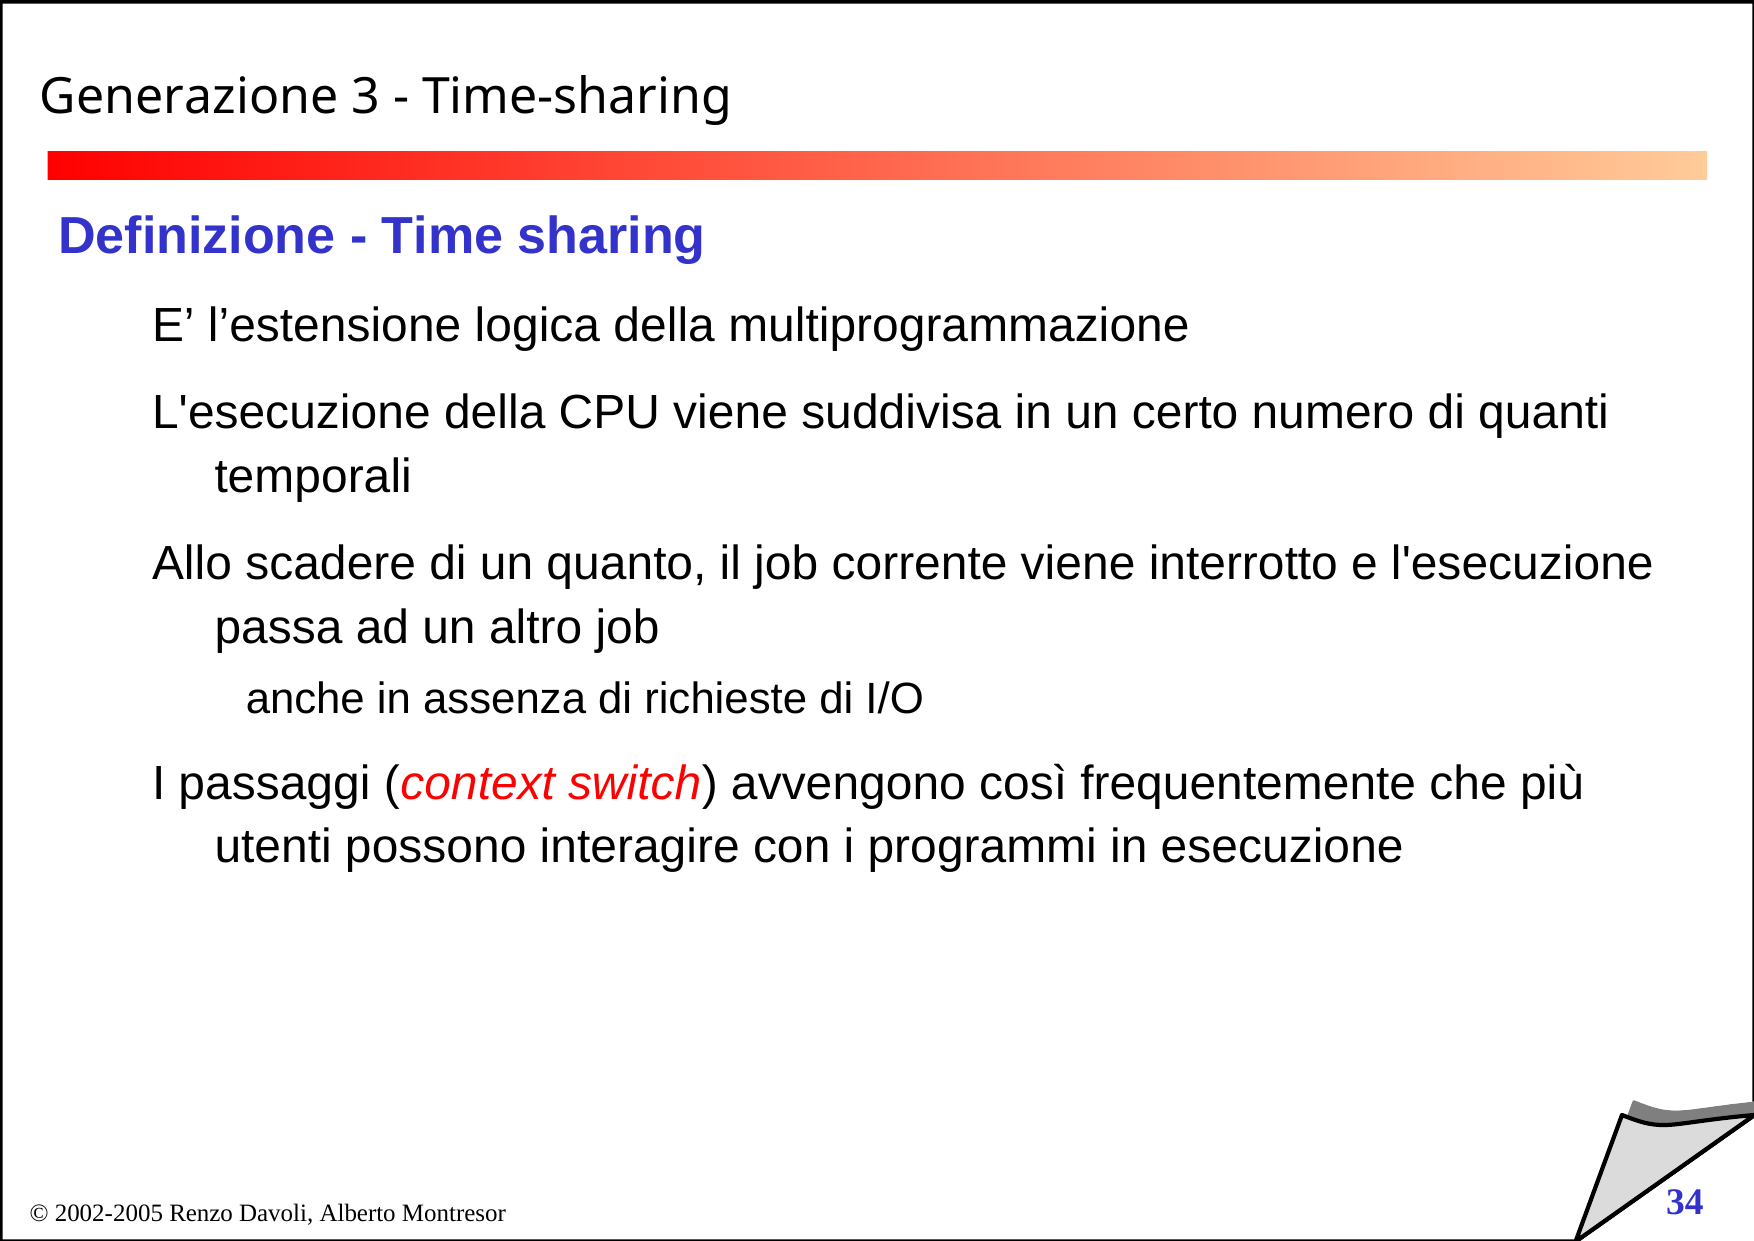

# Generazione 3 - Time-sharing
Definizione - Time sharing
E’ l’estensione logica della multiprogrammazione
L'esecuzione della CPU viene suddivisa in un certo numero di quanti temporali
Allo scadere di un quanto, il job corrente viene interrotto e l'esecuzione passa ad un altro job
anche in assenza di richieste di I/O
I passaggi (context switch) avvengono così frequentemente che più utenti possono interagire con i programmi in esecuzione